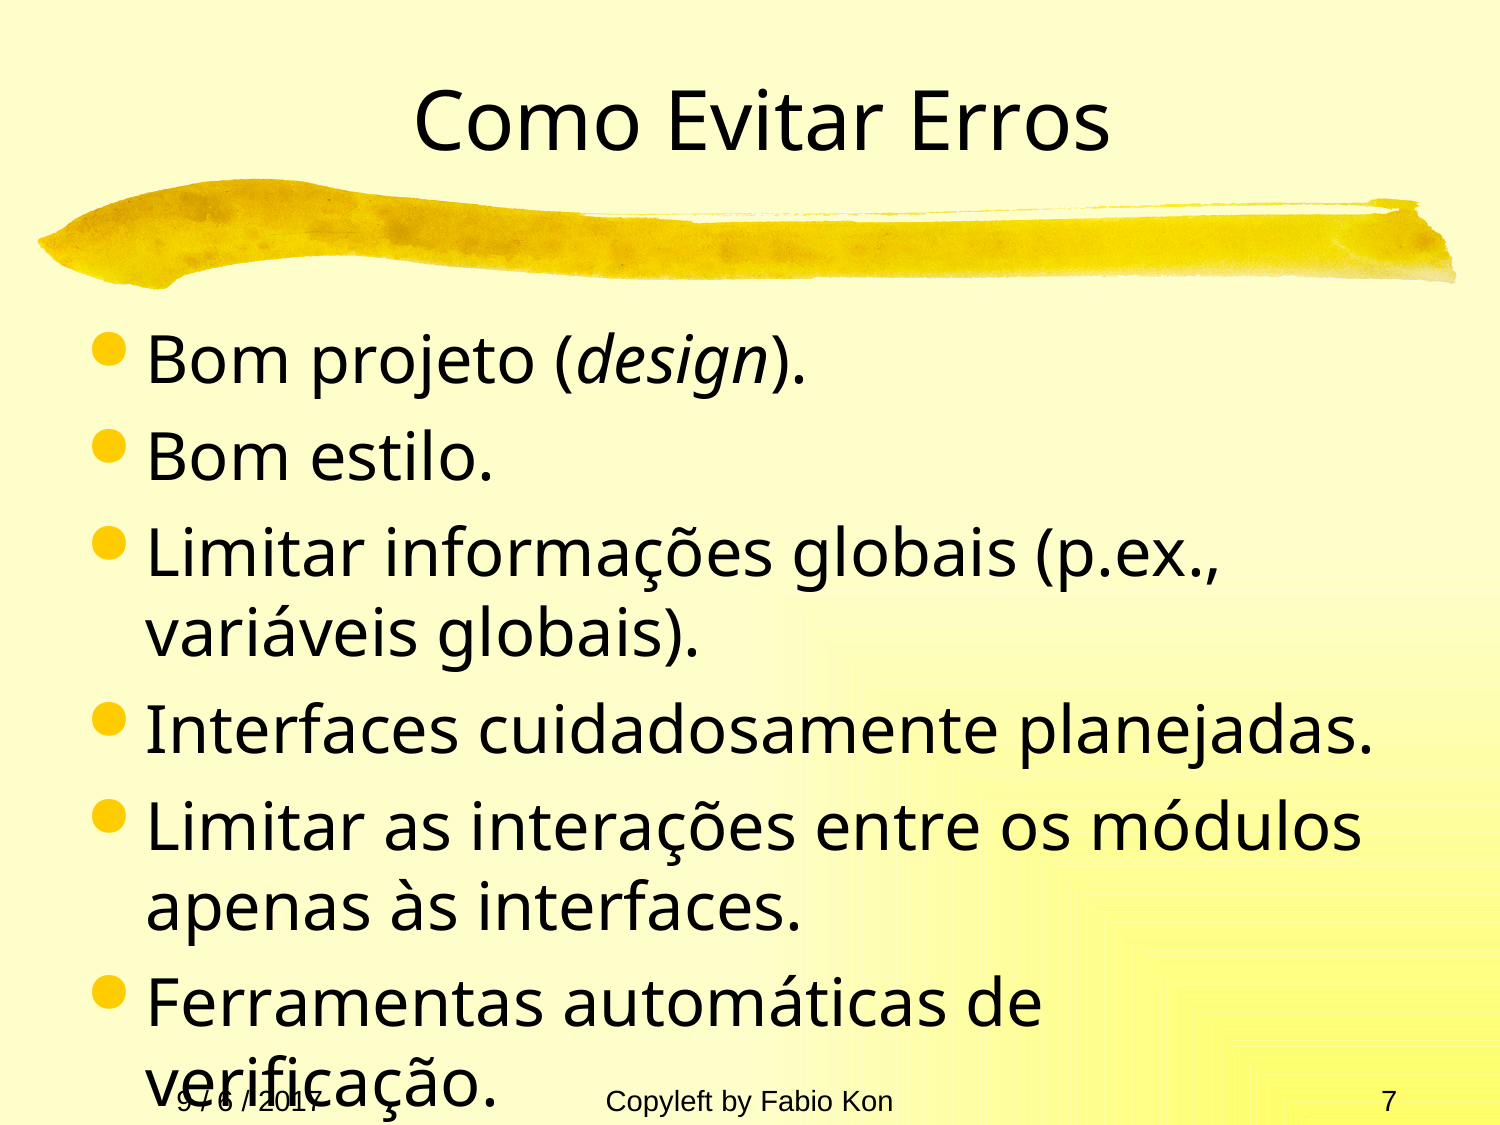

# Como Evitar Erros
Bom projeto (design).
Bom estilo.
Limitar informações globais (p.ex., variáveis globais).
Interfaces cuidadosamente planejadas.
Limitar as interações entre os módulos apenas às interfaces.
Ferramentas automáticas de verificação.
ECOOP'99 OOOSW
7